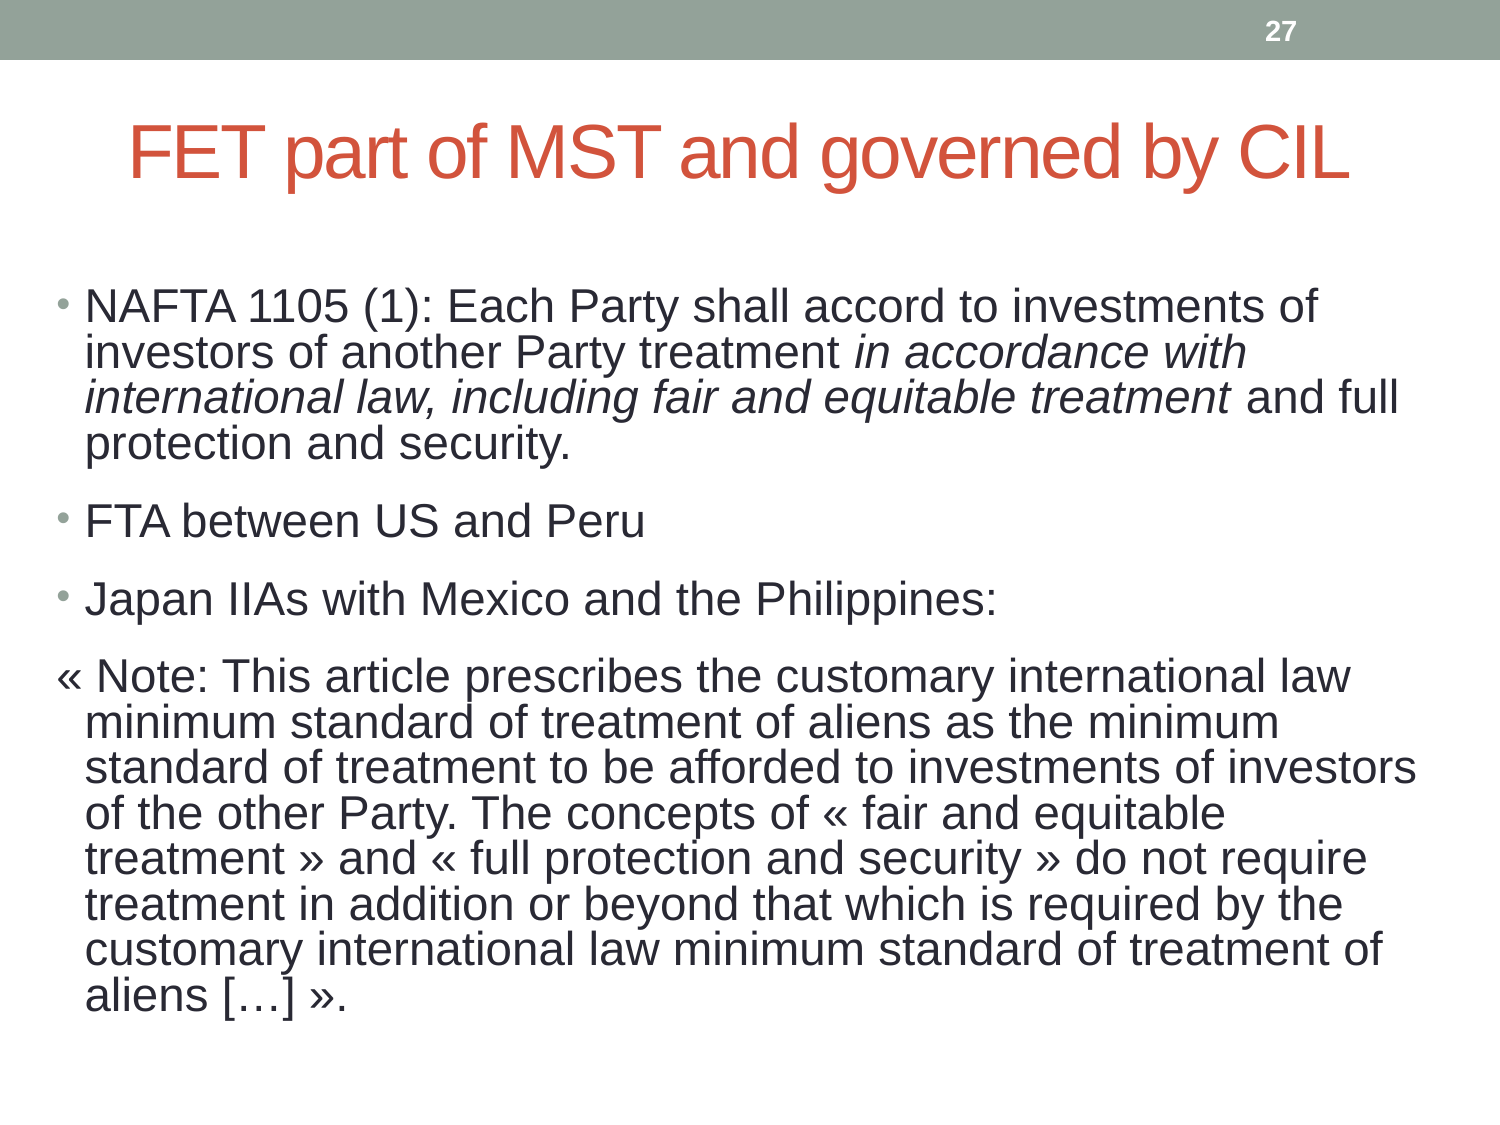

# FET part of MST and governed by CIL
NAFTA 1105 (1): Each Party shall accord to investments of investors of another Party treatment in accordance with international law, including fair and equitable treatment and full protection and security.
FTA between US and Peru
Japan IIAs with Mexico and the Philippines:
« Note: This article prescribes the customary international law minimum standard of treatment of aliens as the minimum standard of treatment to be afforded to investments of investors of the other Party. The concepts of « fair and equitable treatment » and « full protection and security » do not require treatment in addition or beyond that which is required by the customary international law minimum standard of treatment of aliens […] ».